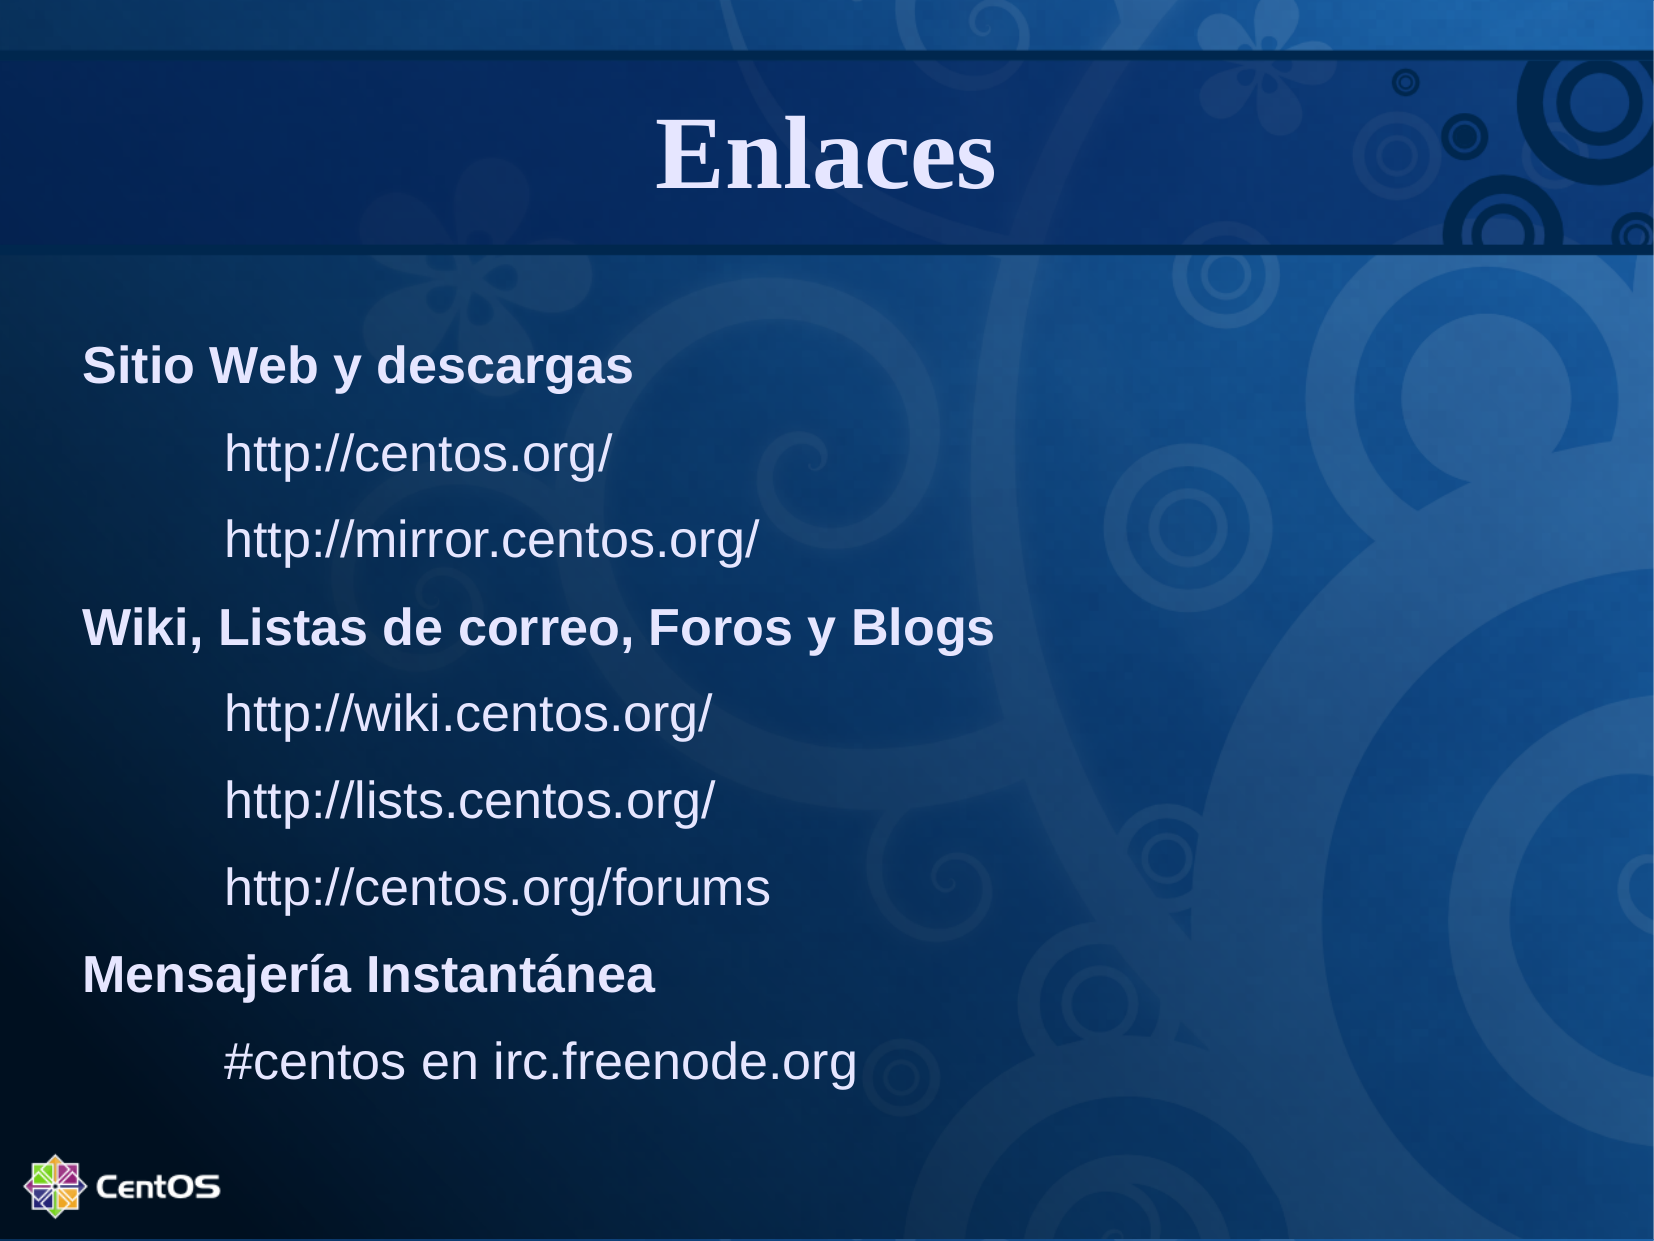

# Enlaces
Sitio Web y descargas
http://centos.org/
http://mirror.centos.org/
Wiki, Listas de correo, Foros y Blogs
http://wiki.centos.org/
http://lists.centos.org/
http://centos.org/forums
Mensajería Instantánea
#centos en irc.freenode.org